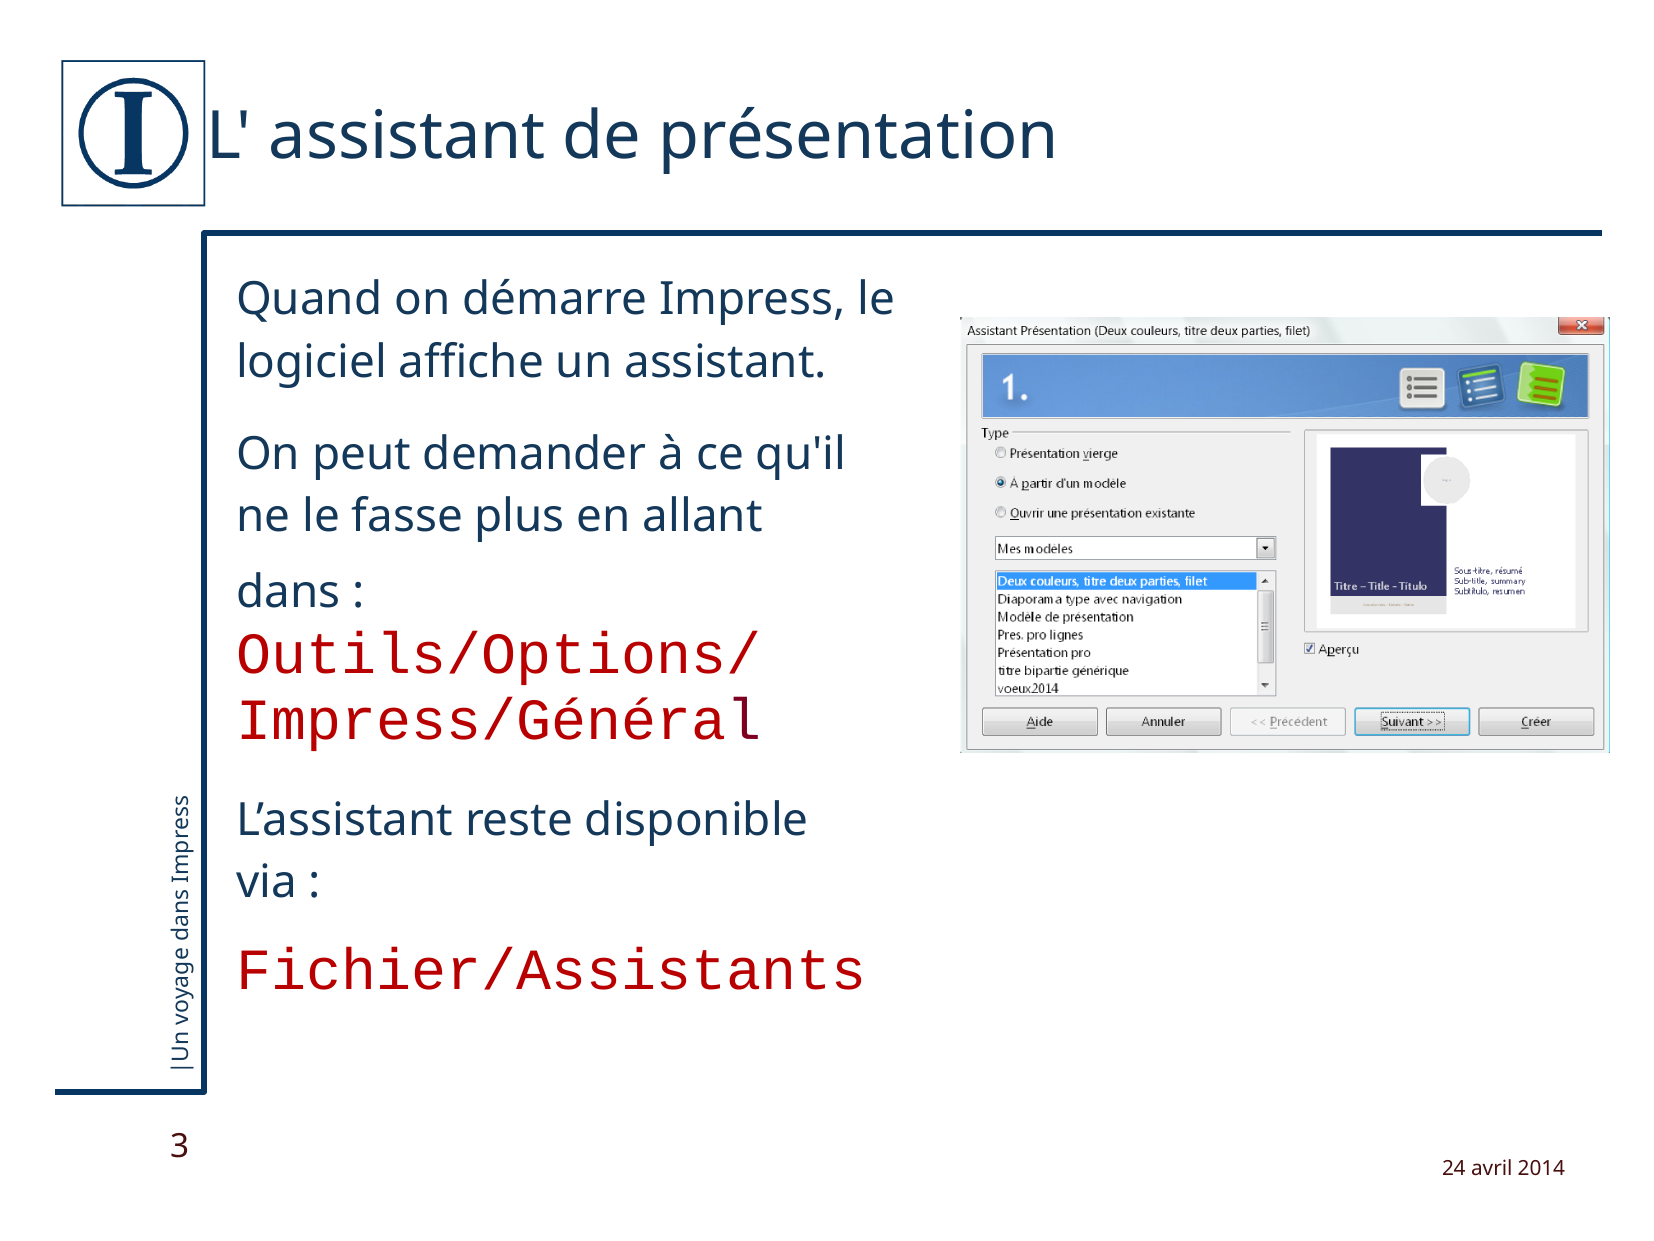

# L' assistant de présentation
Quand on démarre Impress, le logiciel affiche un assistant.
On peut demander à ce qu'il ne le fasse plus en allant dans : Outils/Options/
Impress/Général
L’assistant reste disponible via :
Fichier/Assistants
Un voyage dans Impress
24 avril 2014